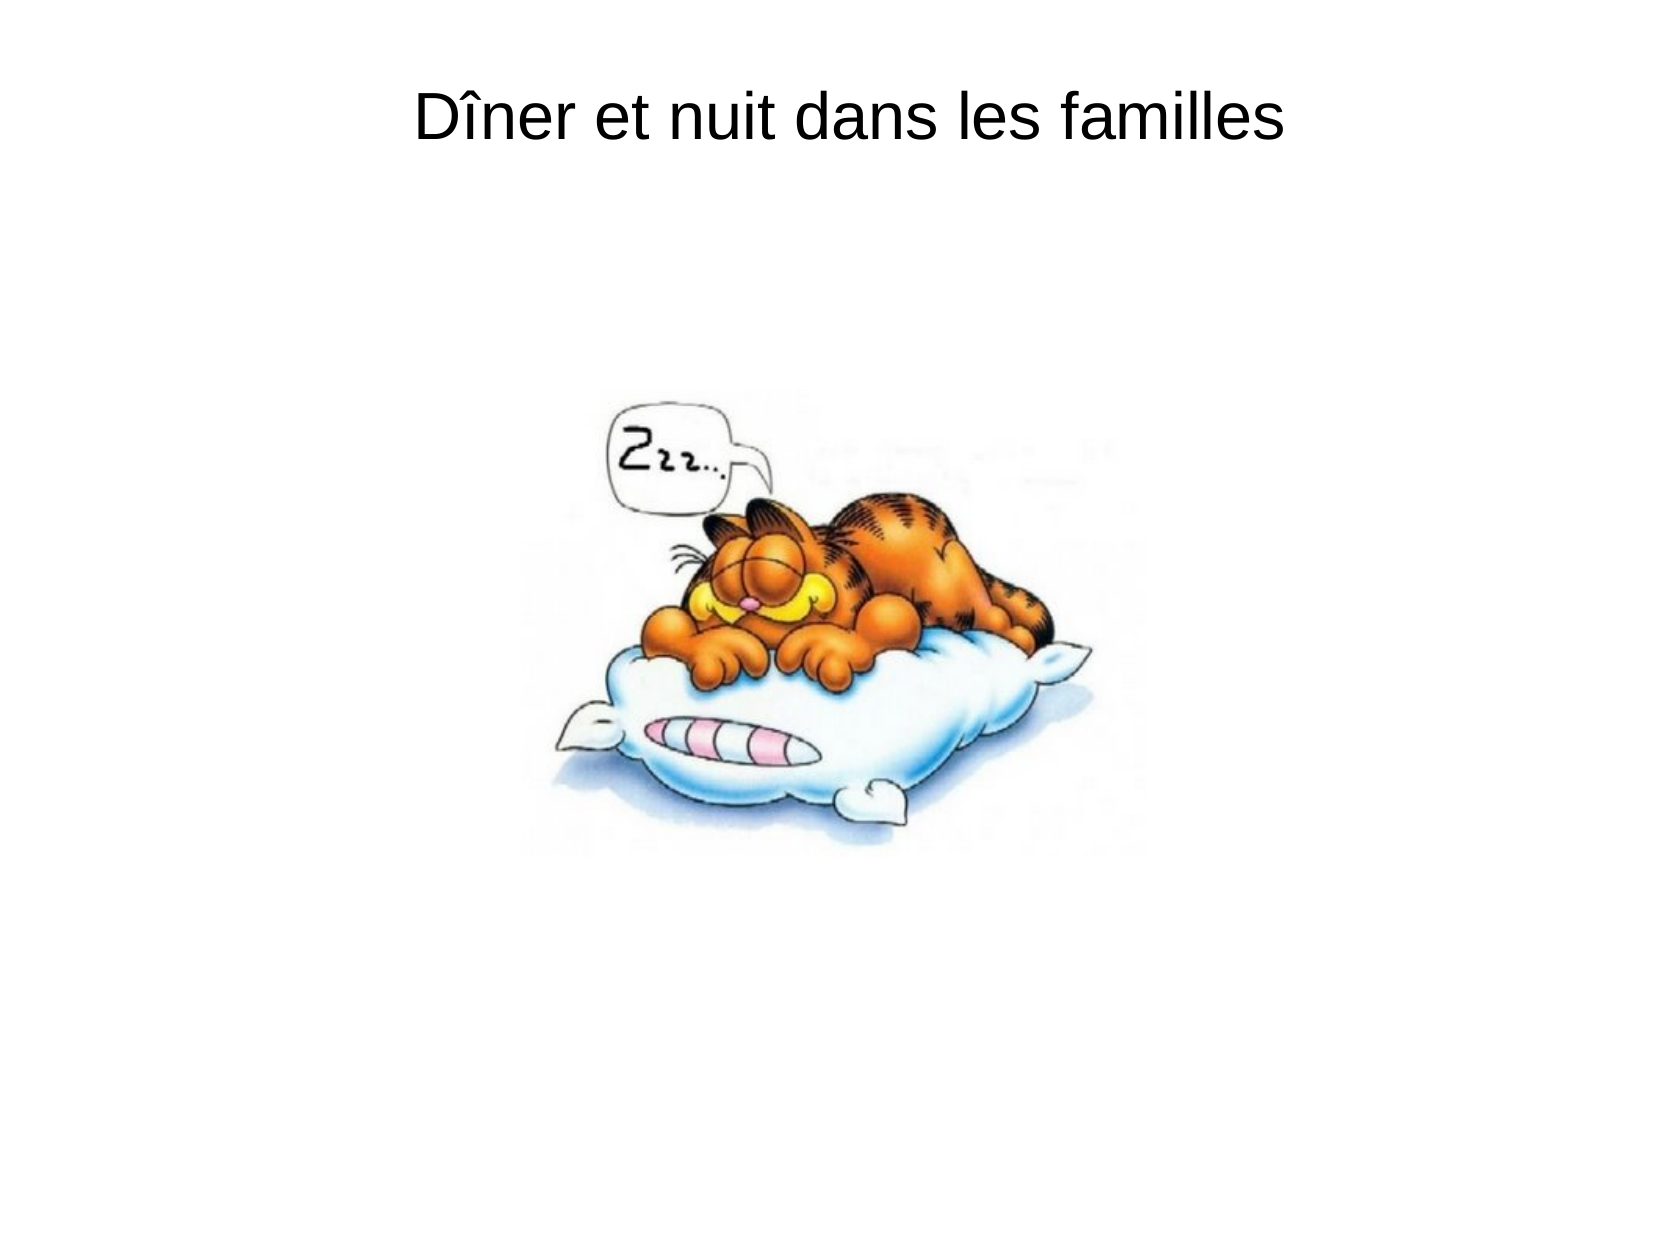

#
Dîner et nuit dans les familles